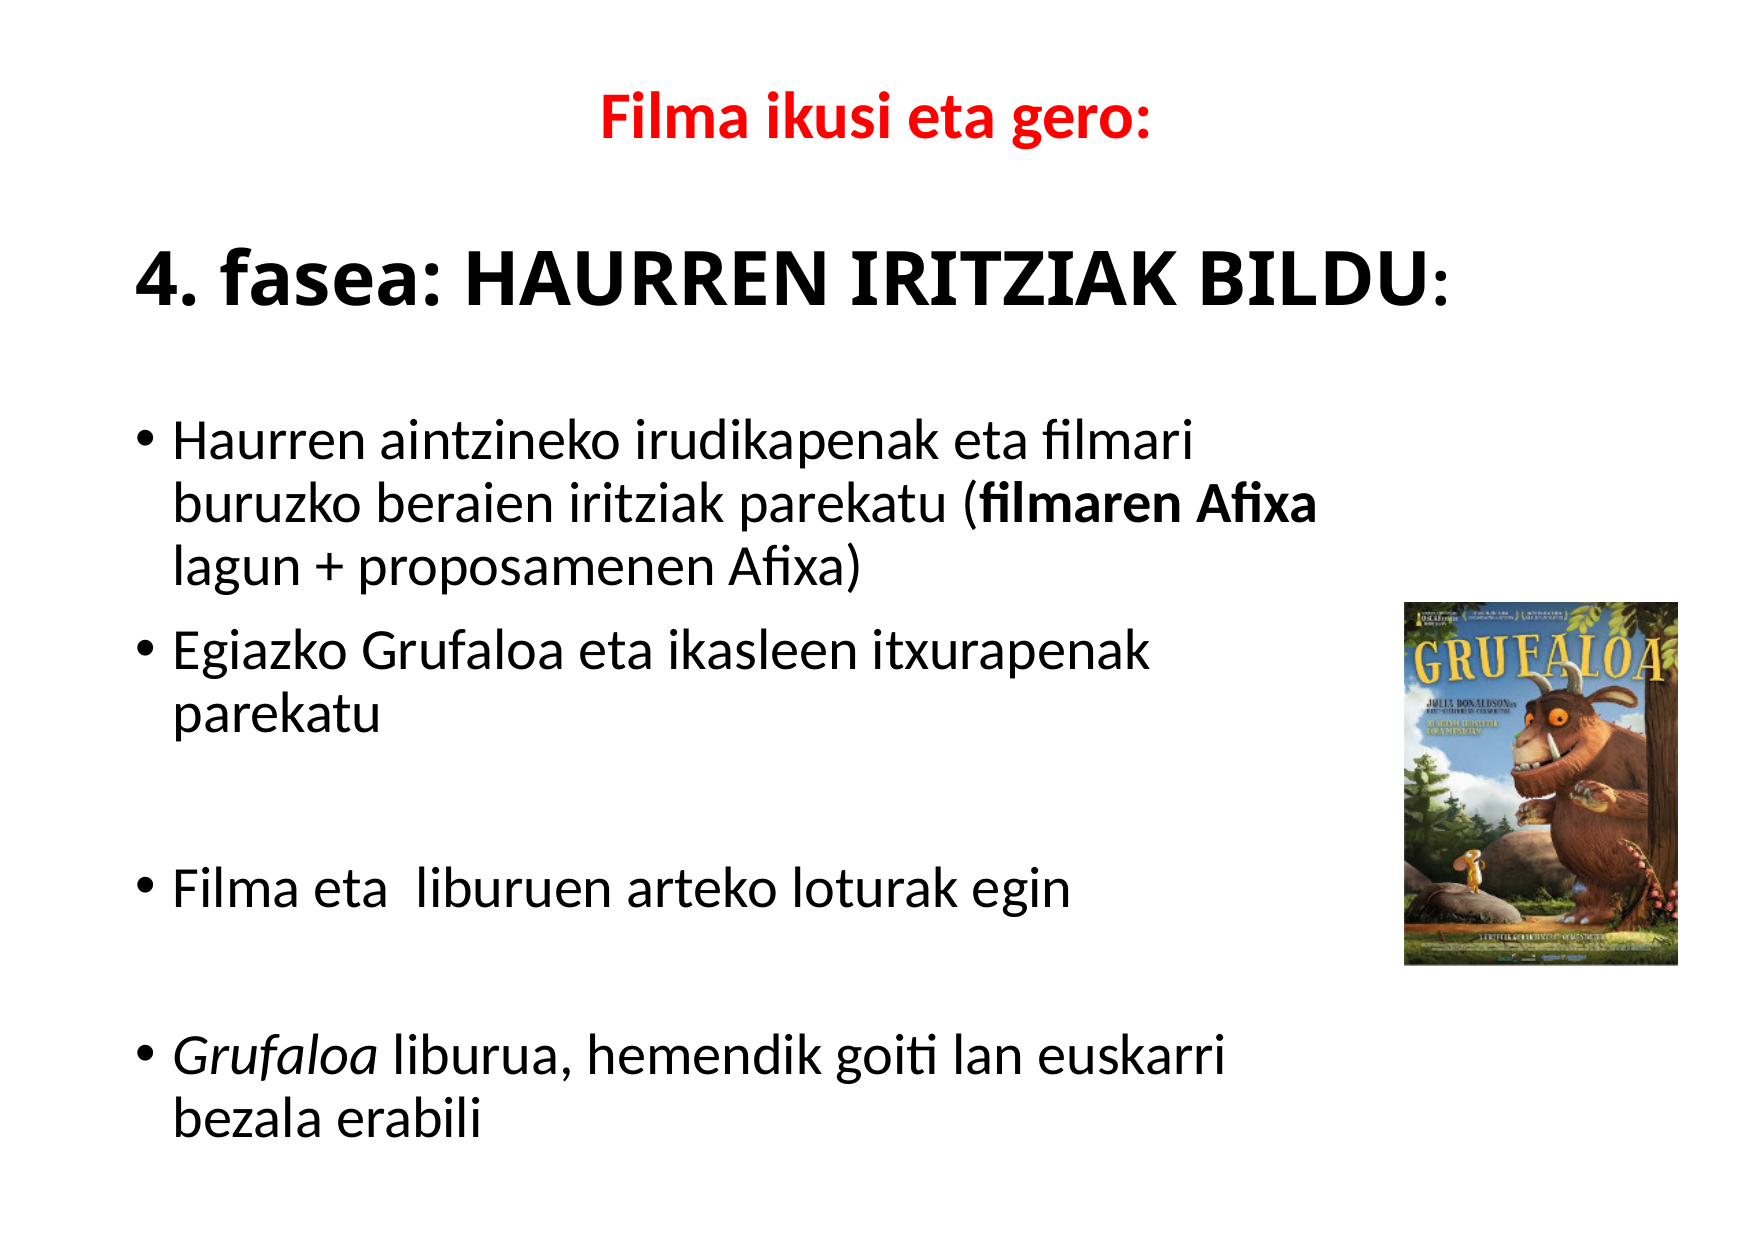

Filma ikusi eta gero:
4. fasea: HAURREN IRITZIAK BILDU:
Haurren aintzineko irudikapenak eta filmari buruzko beraien iritziak parekatu (filmaren Afixa lagun + proposamenen Afixa)
Egiazko Grufaloa eta ikasleen itxurapenak parekatu
Filma eta liburuen arteko loturak egin
Grufaloa liburua, hemendik goiti lan euskarri bezala erabili